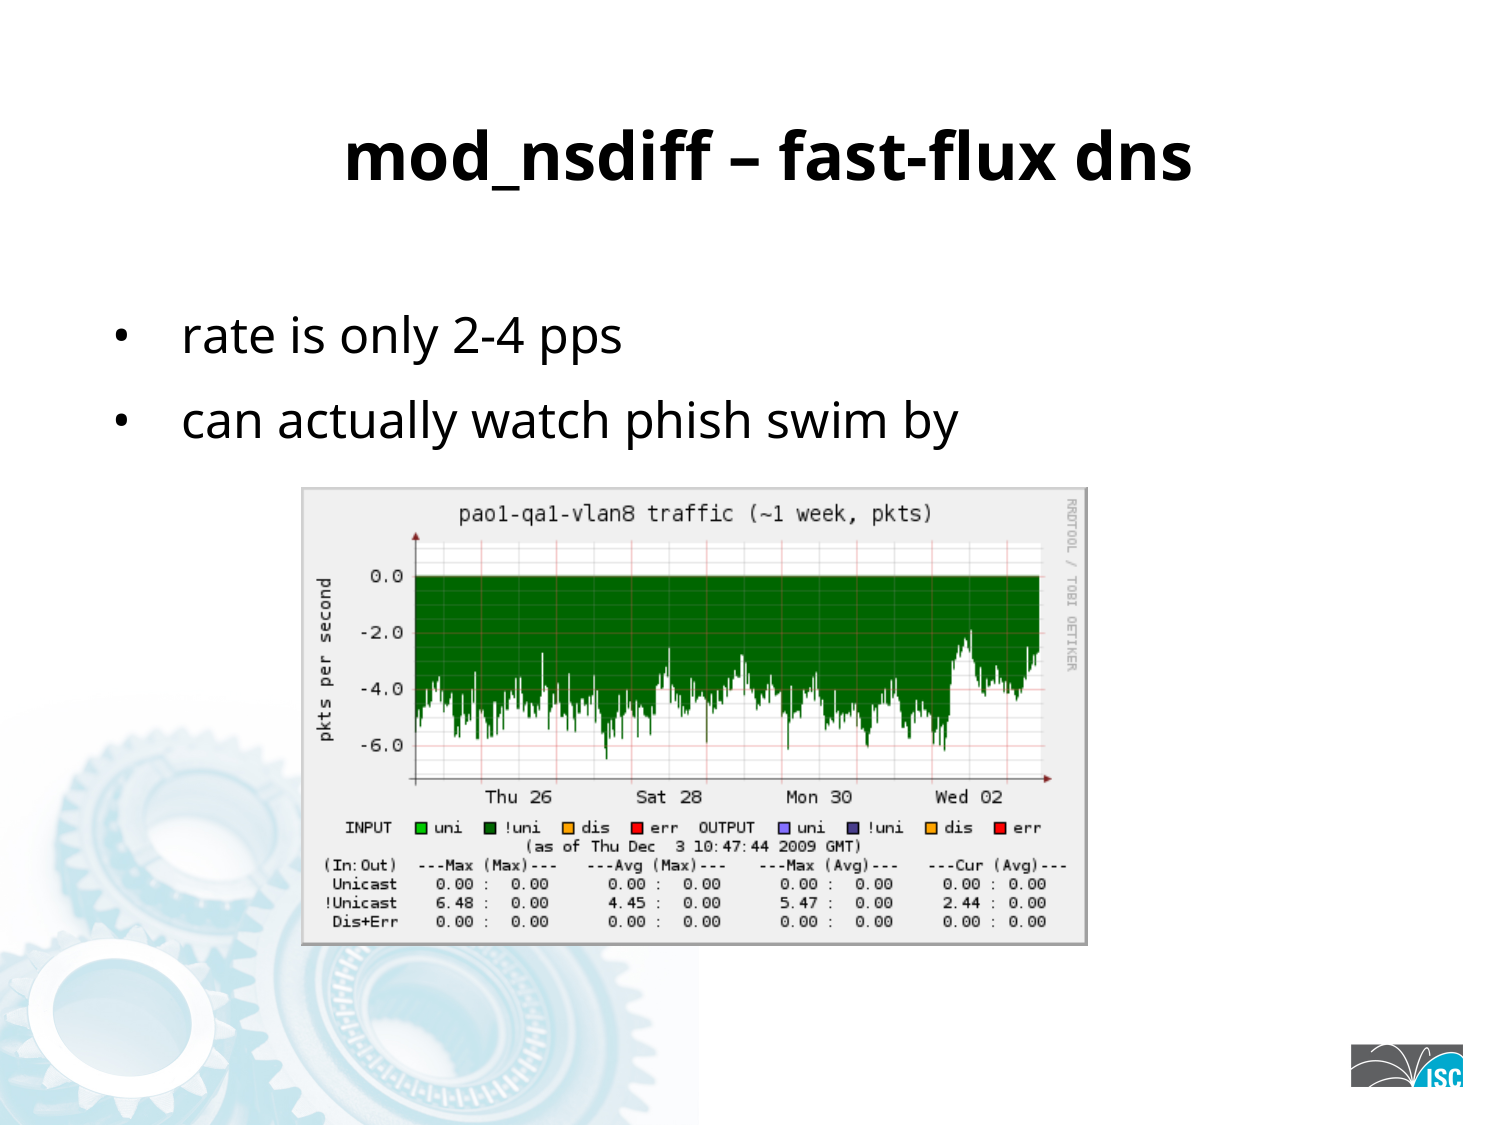

# mod_nsdiff – fast-flux dns
 rate is only 2-4 pps
 can actually watch phish swim by